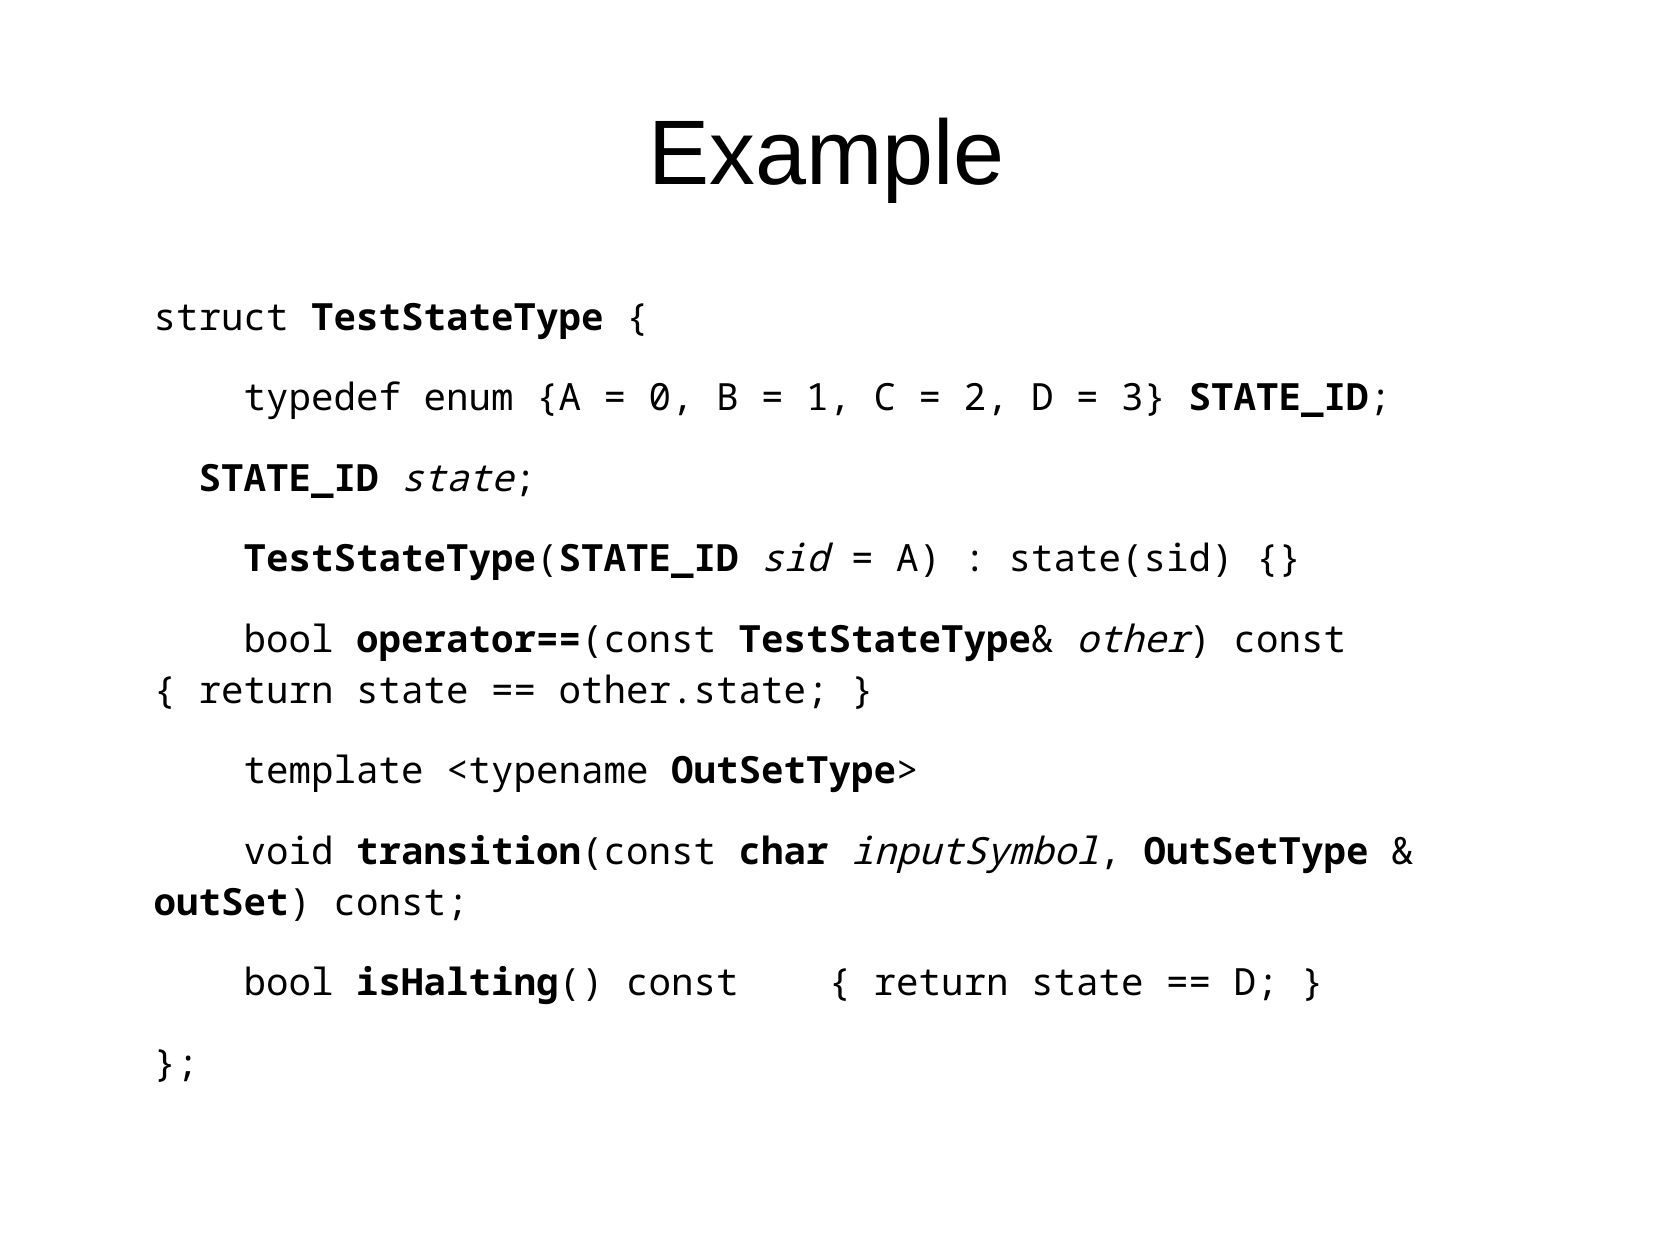

# Example
struct TestStateType {
 typedef enum {A = 0, B = 1, C = 2, D = 3} STATE_ID;
 STATE_ID state;
 TestStateType(STATE_ID sid = A) : state(sid) {}
 bool operator==(const TestStateType& other) const { return state == other.state; }
 template <typename OutSetType>
 void transition(const char inputSymbol, OutSetType & outSet) const;
 bool isHalting() const { return state == D; }
};